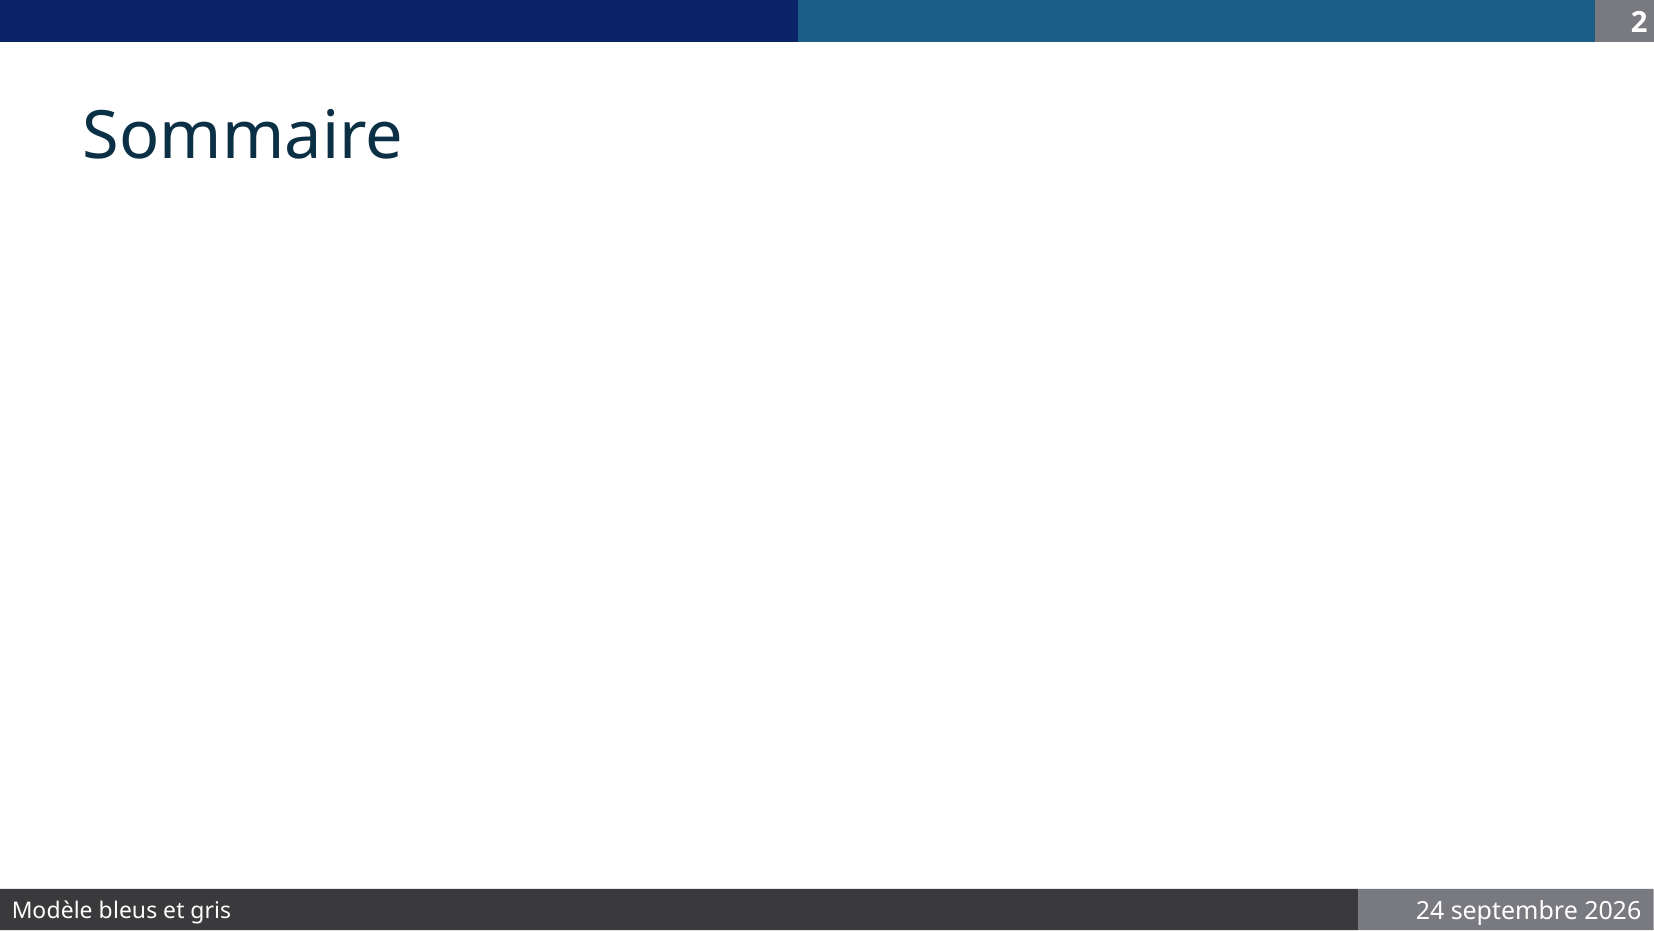

2
# Sommaire
Modèle bleus et gris